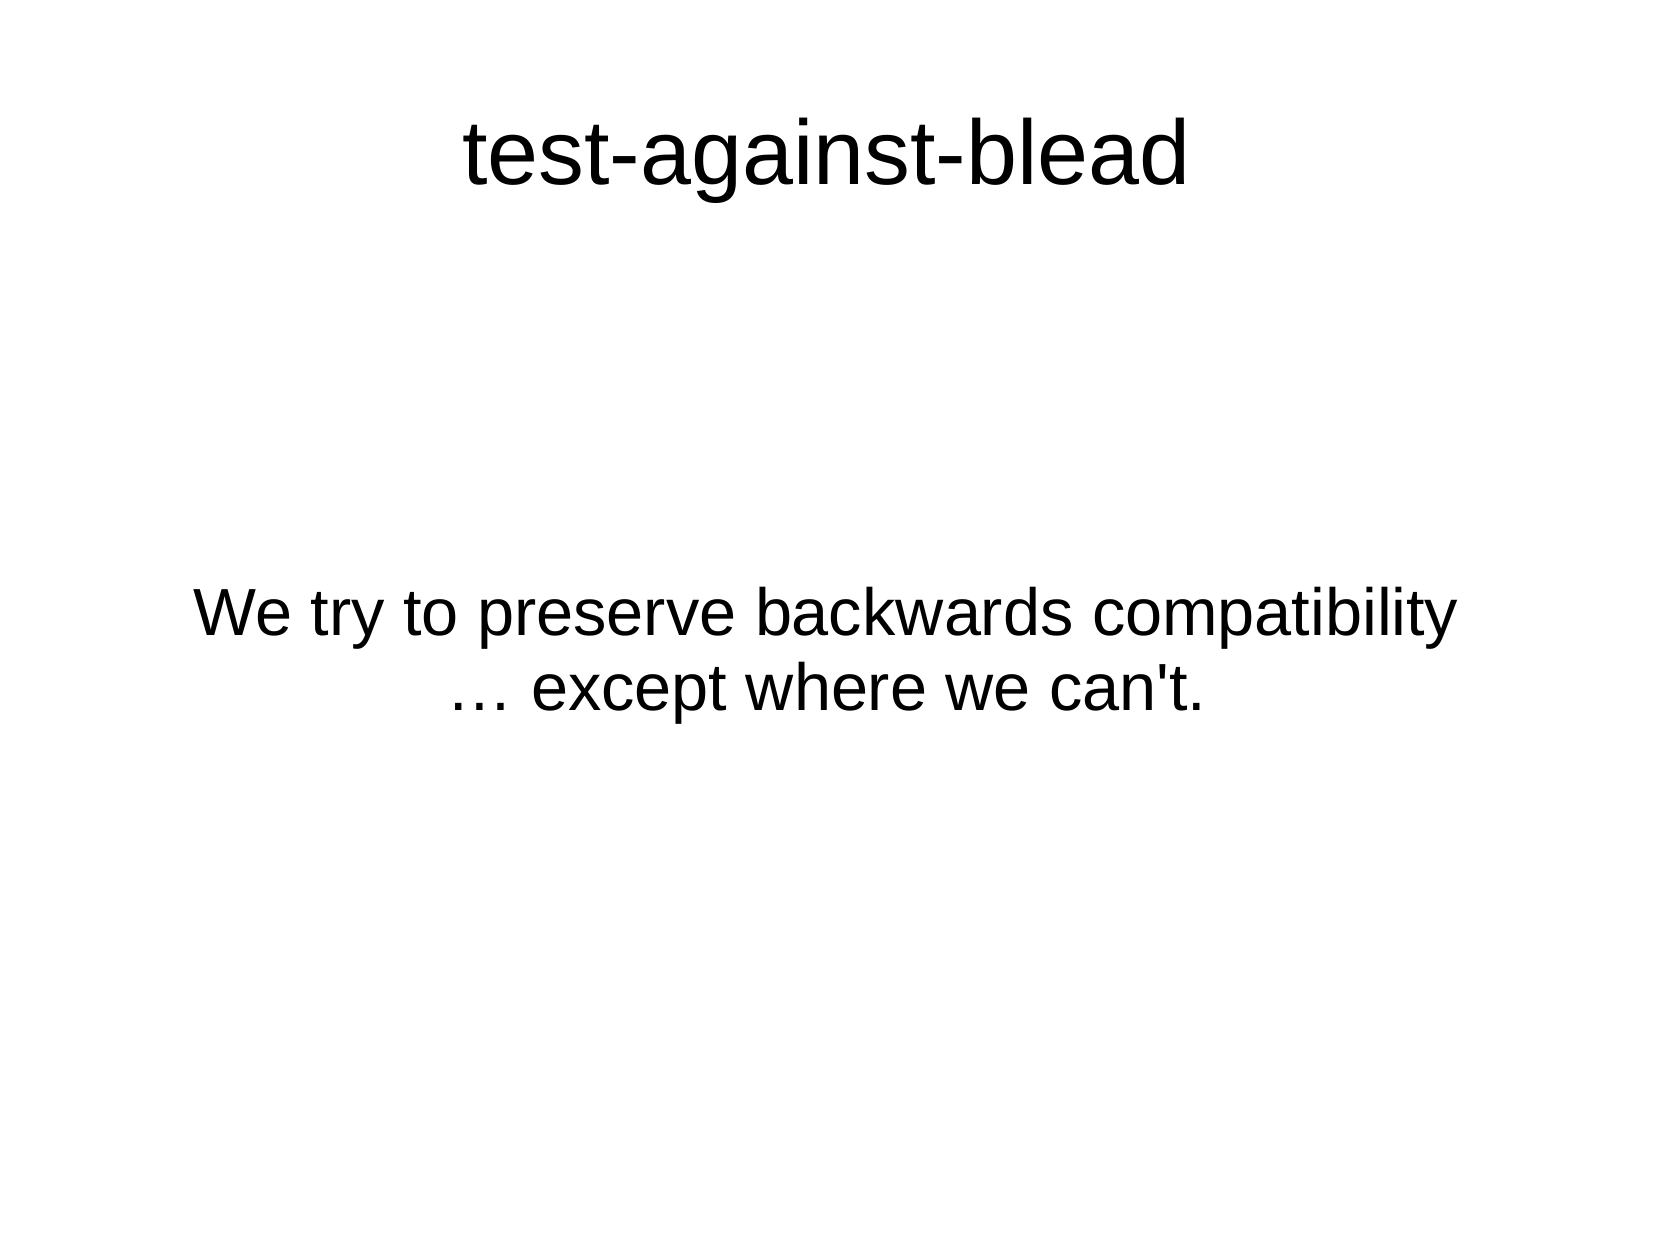

# test-against-blead
We try to preserve backwards compatibility
… except where we can't.